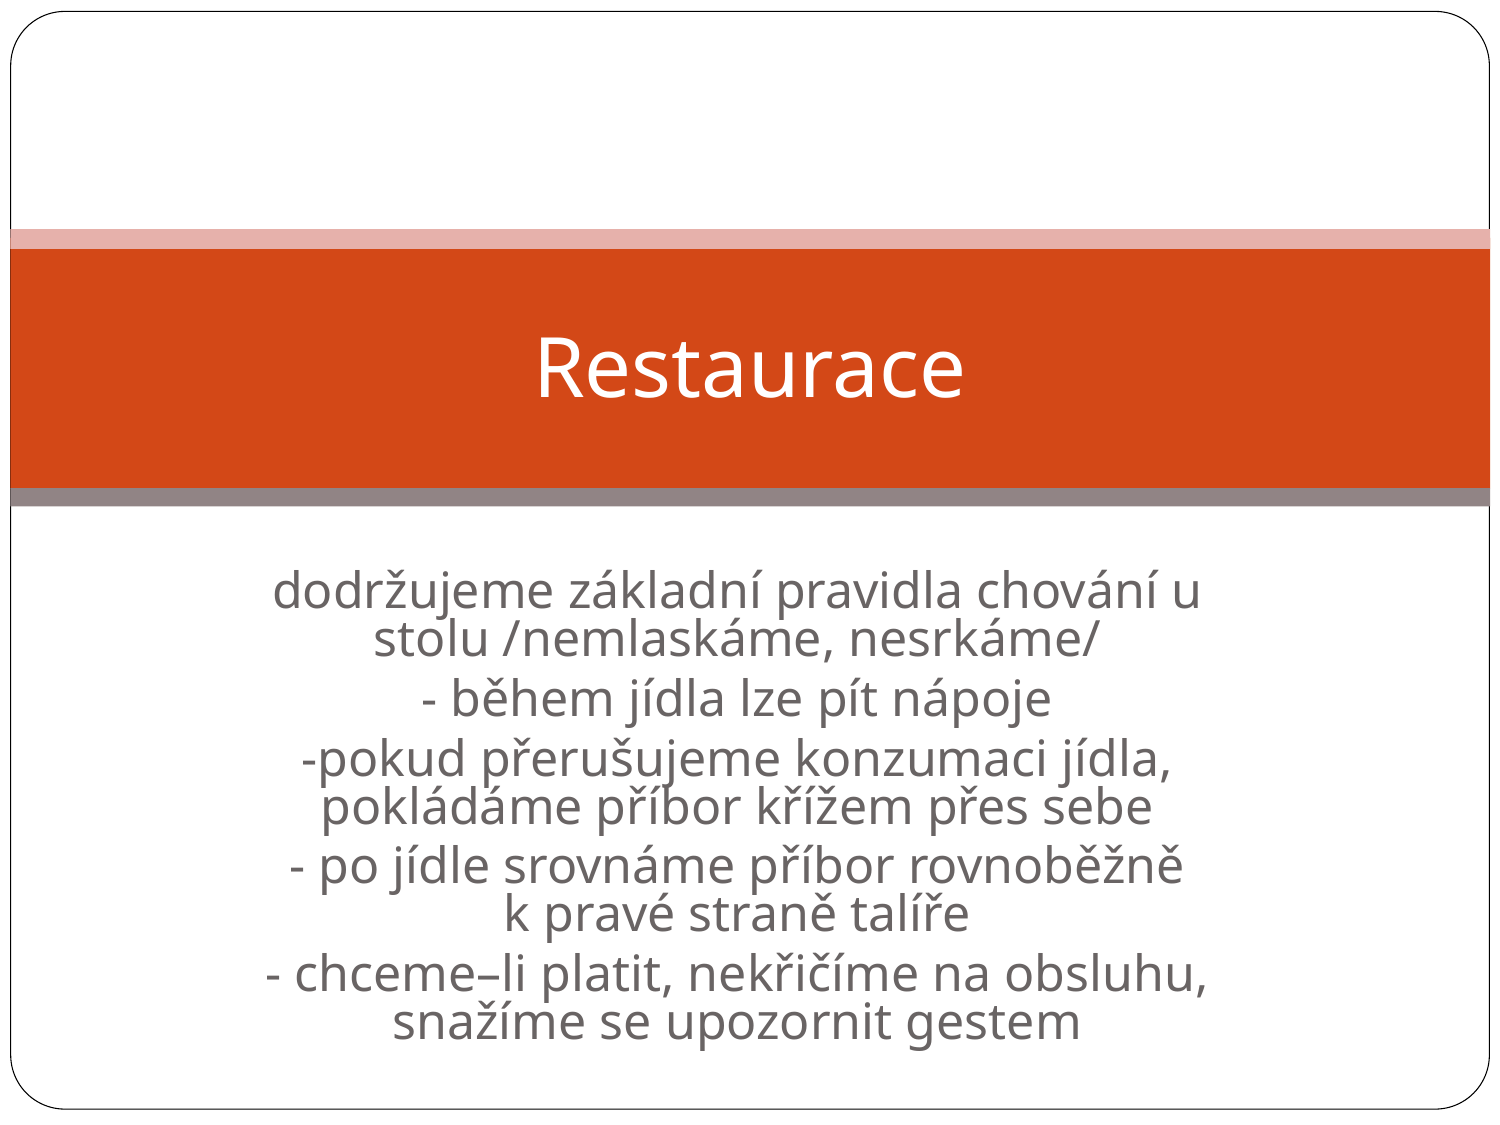

# Restaurace
dodržujeme základní pravidla chování u stolu /nemlaskáme, nesrkáme/
- během jídla lze pít nápoje
-pokud přerušujeme konzumaci jídla, pokládáme příbor křížem přes sebe
- po jídle srovnáme příbor rovnoběžně k pravé straně talíře
- chceme–li platit, nekřičíme na obsluhu, snažíme se upozornit gestem